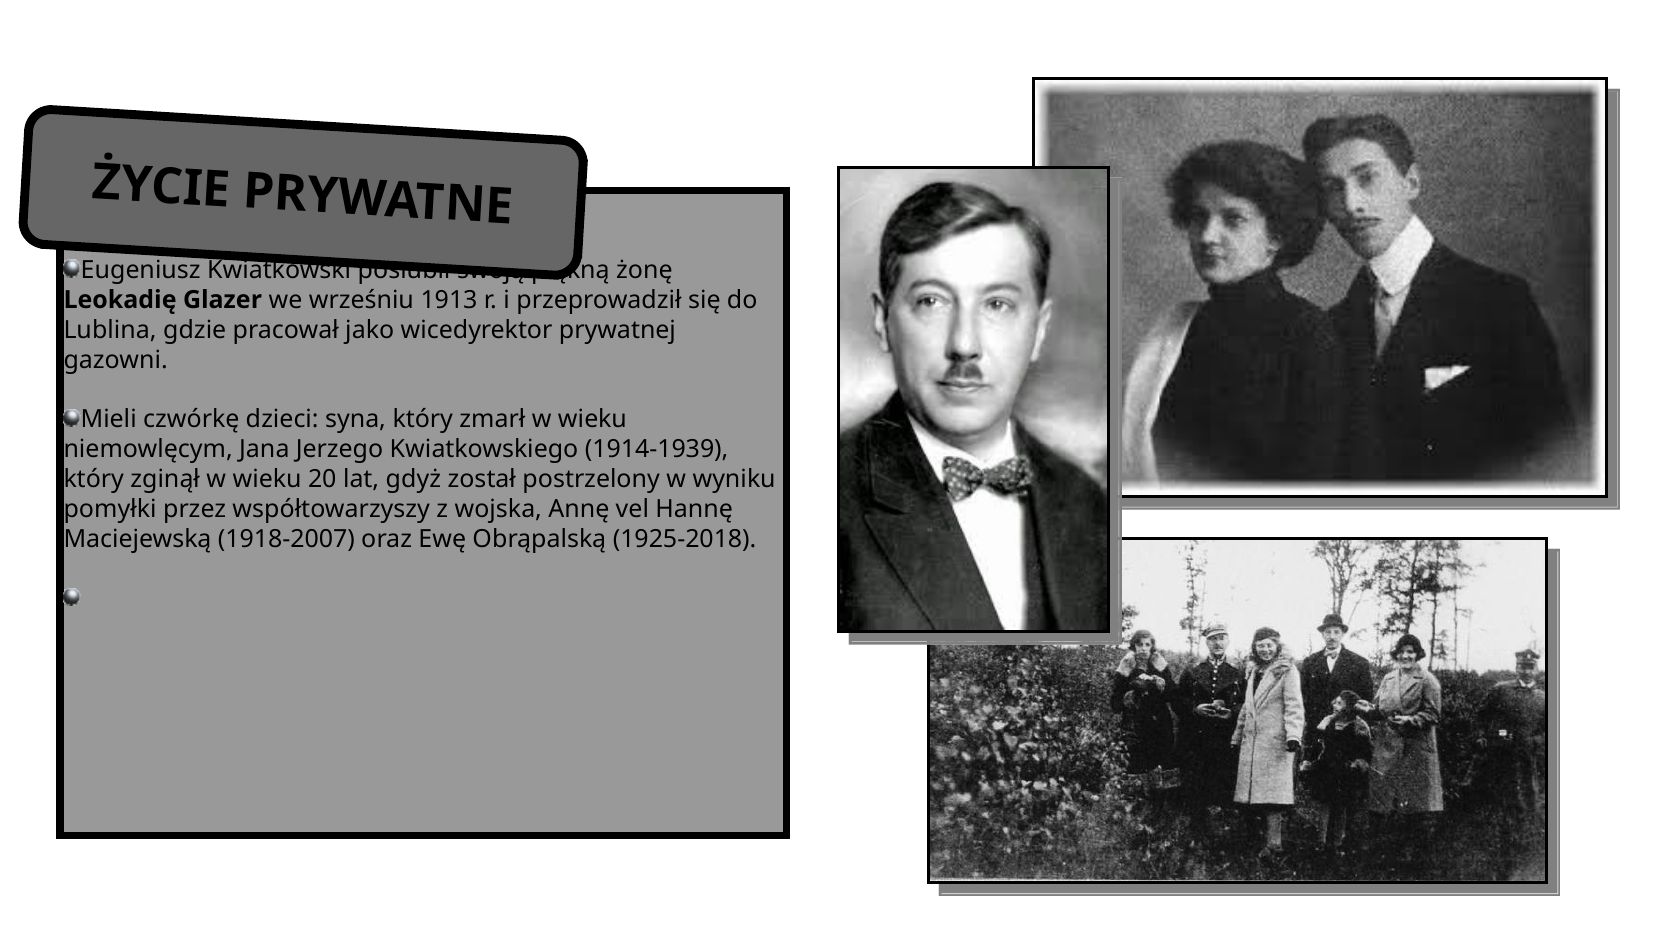

Życie prywatne
# Eugeniusz Kwiatkowski poślubił swoją piękną żonę Leokadię Glazer we wrześniu 1913 r. i przeprowadził się do Lublina, gdzie pracował jako wicedyrektor prywatnej gazowni.
Mieli czwórkę dzieci: syna, który zmarł w wieku niemowlęcym, Jana Jerzego Kwiatkowskiego (1914-1939), który zginął w wieku 20 lat, gdyż został postrzelony w wyniku pomyłki przez współtowarzyszy z wojska, Annę vel Hannę Maciejewską (1918-2007) oraz Ewę Obrąpalską (1925-2018).